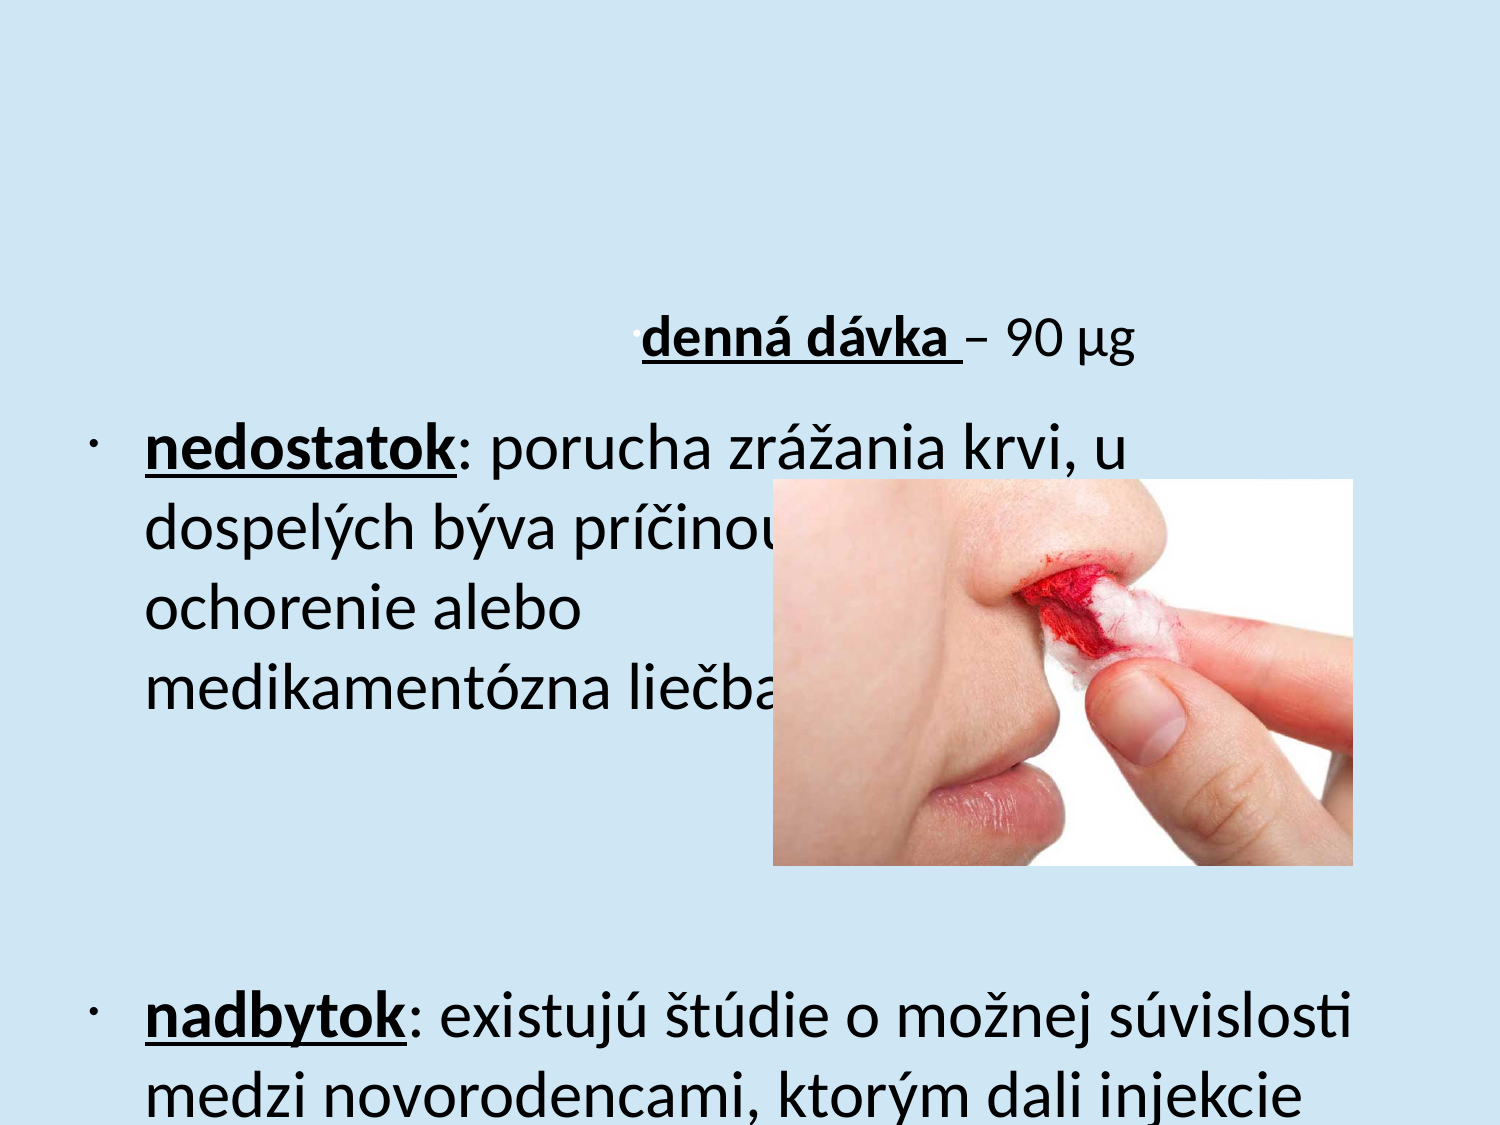

denná dávka – 90 μg
# nedostatok: porucha zrážania krvi, u dospelých býva príčinou jeho nedostatku ochorenie alebo medikamentózna liečba
nadbytok: existujú štúdie o možnej súvislosti medzi novorodencami, ktorým dali injekcie vitamínu K a stúpajúcim výskytom leukémie v detskom veku